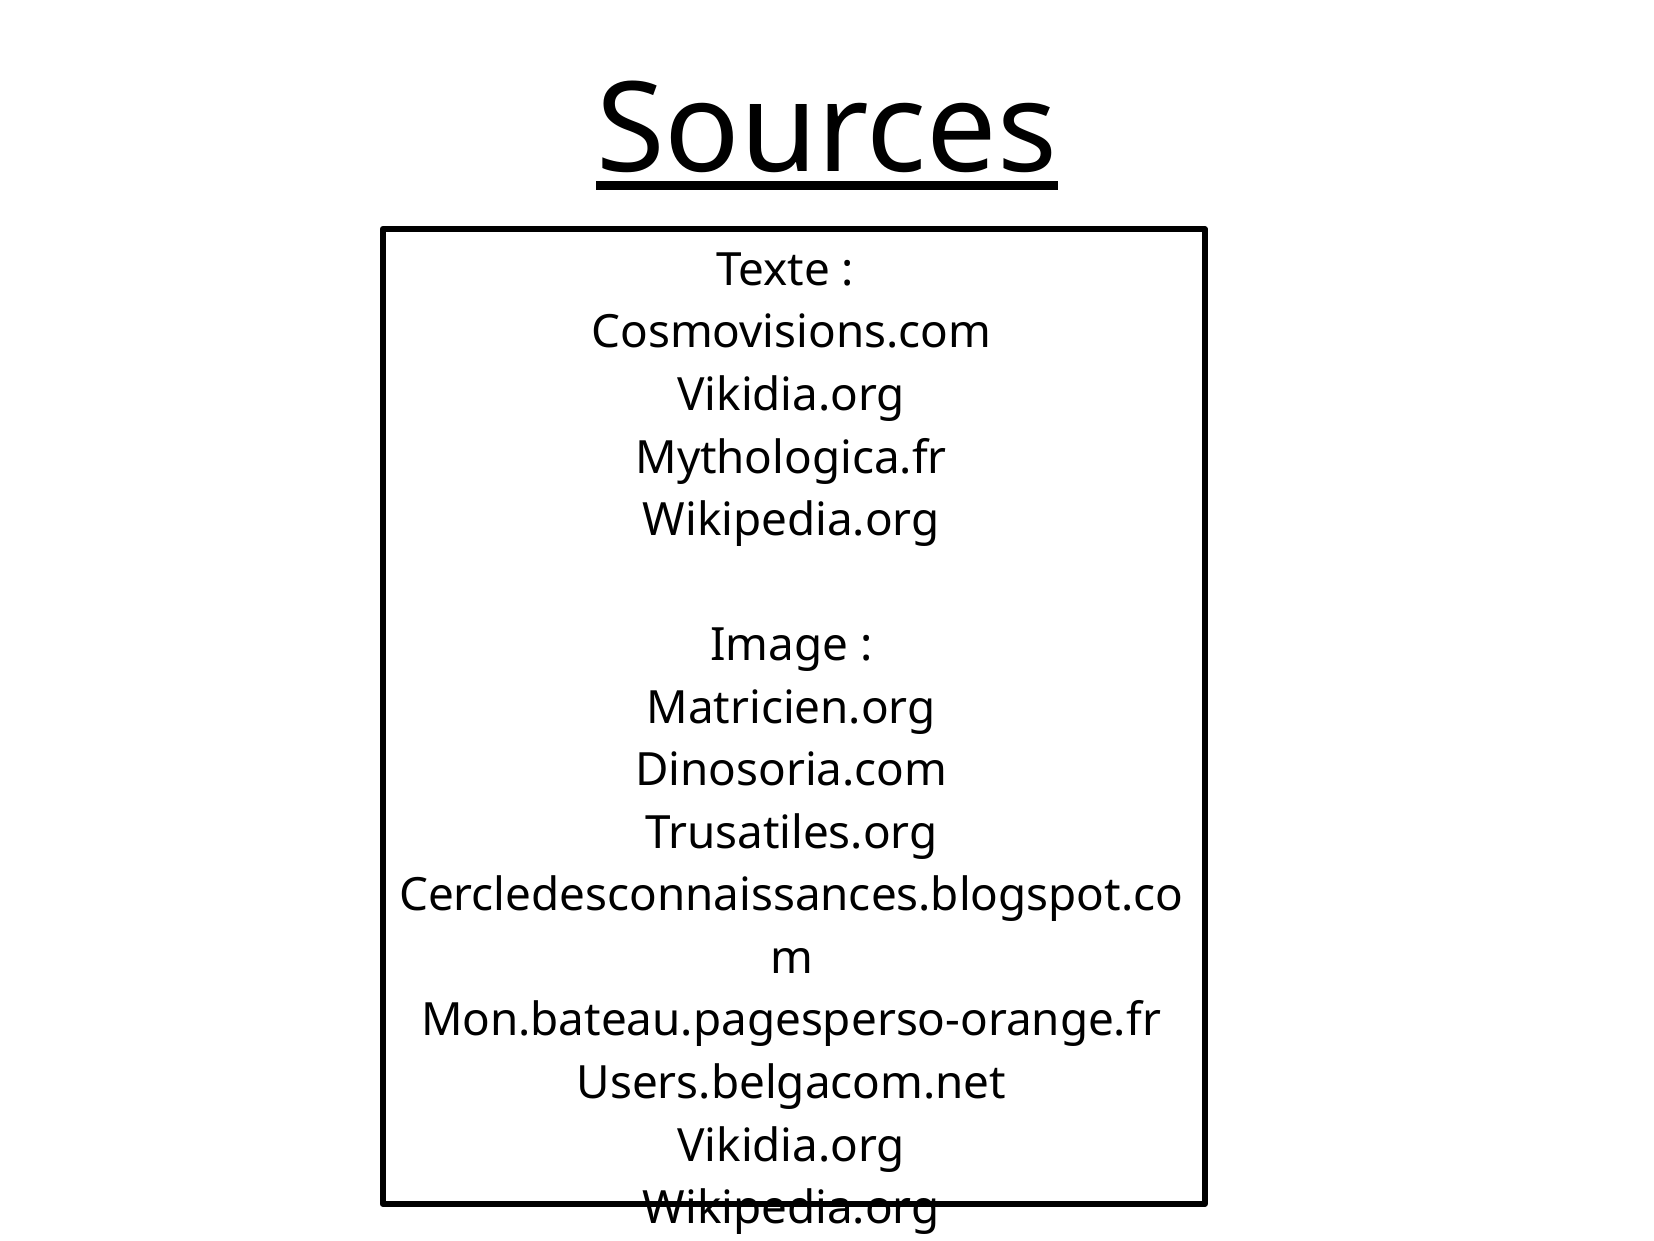

# Sources
Texte :
Cosmovisions.com
Vikidia.org
Mythologica.fr
Wikipedia.org
Image :
Matricien.org
Dinosoria.com
Trusatiles.org
Cercledesconnaissances.blogspot.com
Mon.bateau.pagesperso-orange.fr
Users.belgacom.net
Vikidia.org
Wikipedia.org